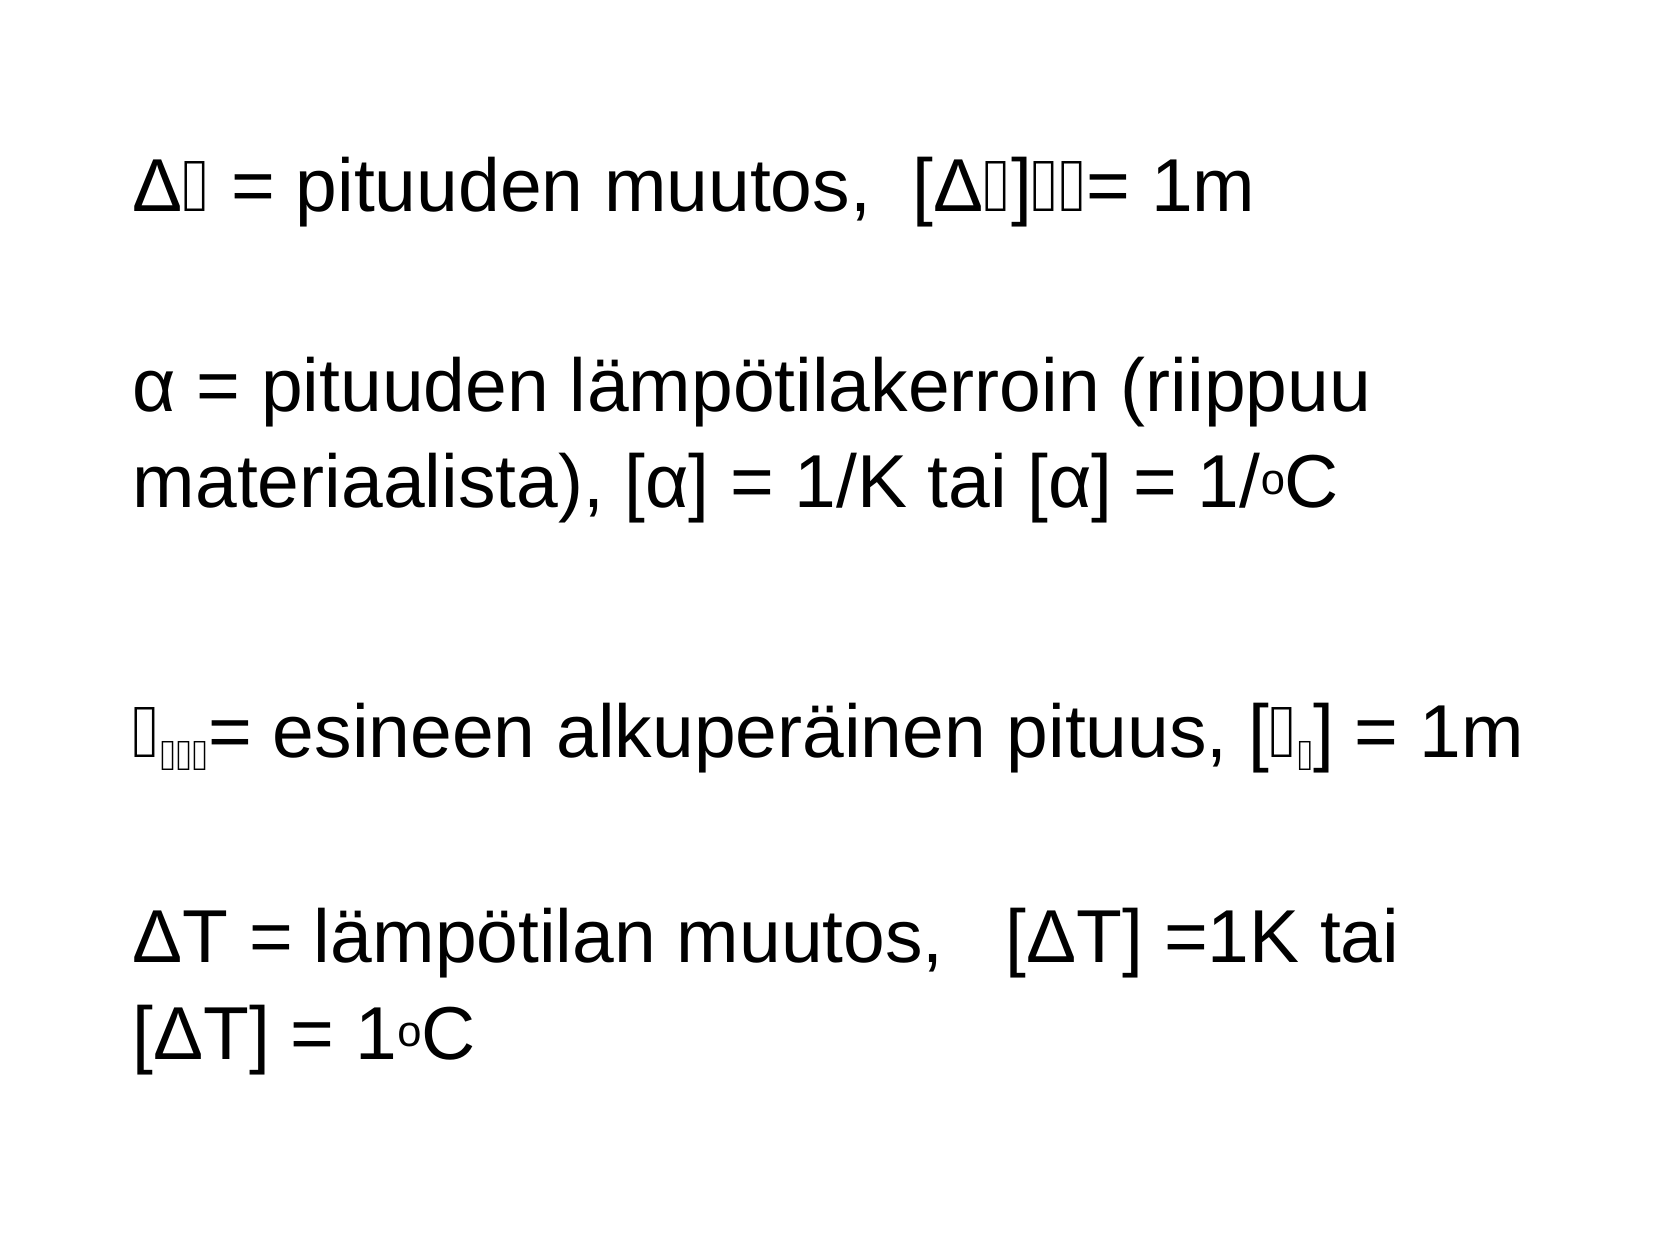

Δ = pituuden muutos, [Δ]= 1m
α = pituuden lämpötilakerroin (riippuu materiaalista), [α] = 1/K tai [α] = 1/oC
= esineen alkuperäinen pituus, [] = 1m
ΔT = lämpötilan muutos, [ΔT] =1K tai [ΔT] = 1oC